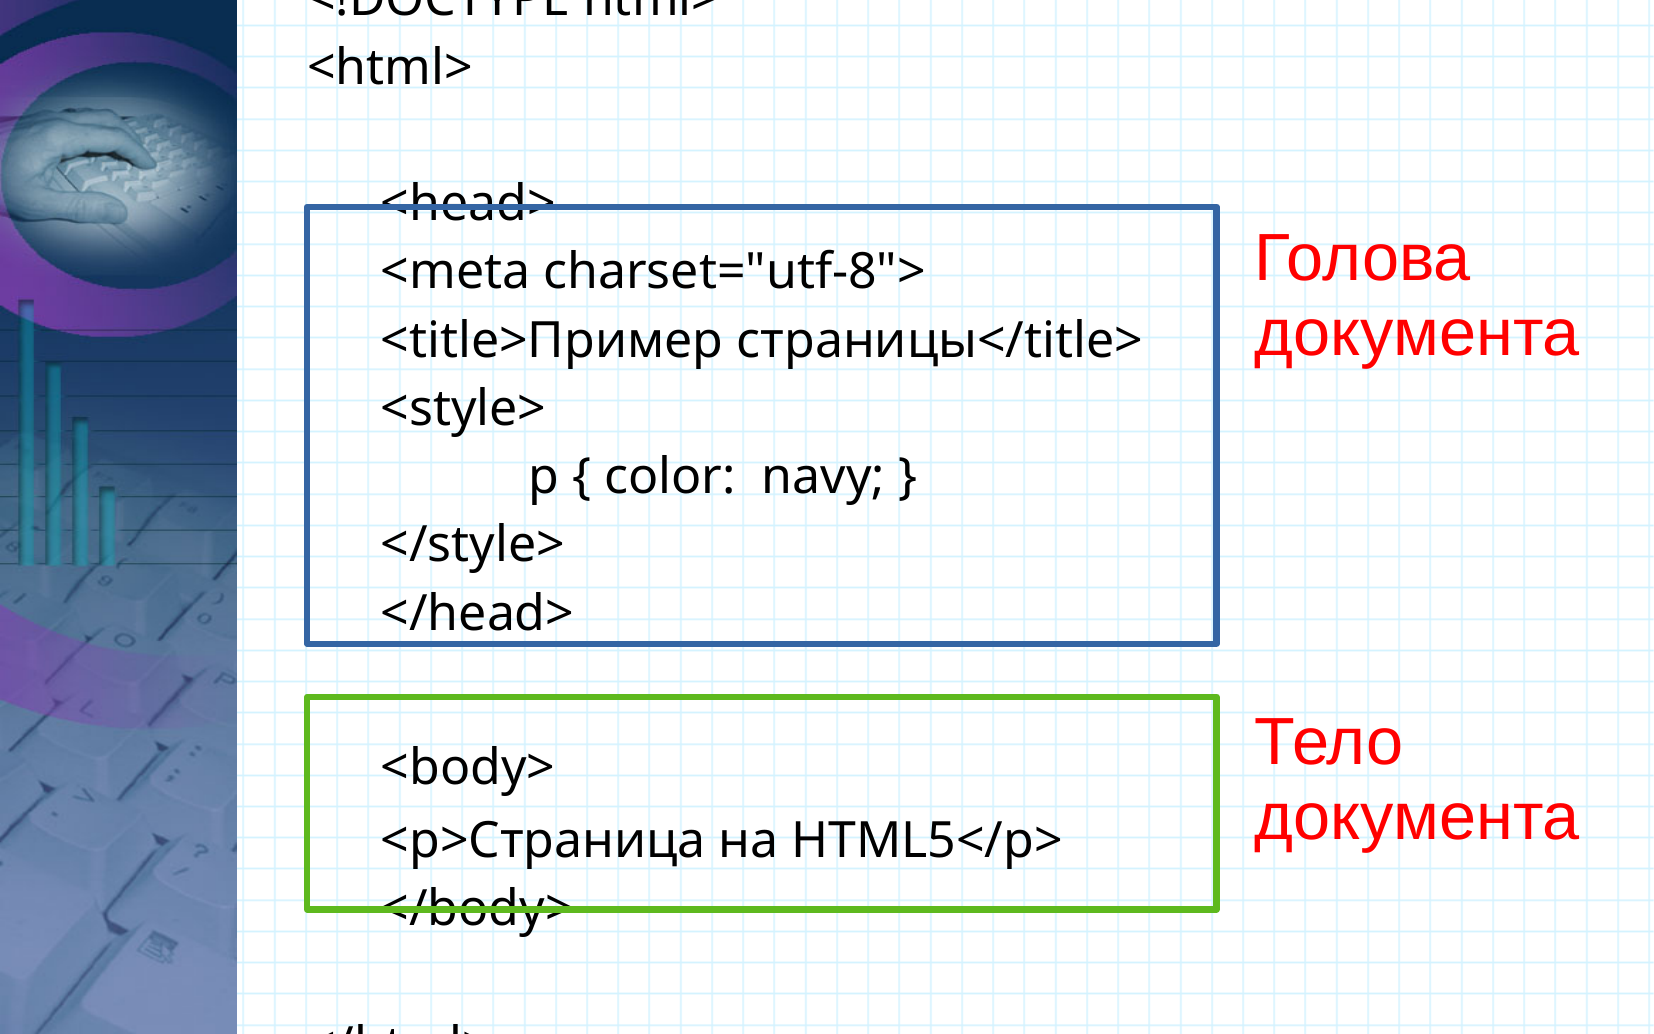

<!DOCTYPE html>
<html>
 	<head>
 	<meta charset="utf-8">
 	<title>Пример страницы</title>
 	<style>
 			p { color: navy; }
 	</style>
 	</head>
 	<body>
 	<p>Страница на HTML5</p>
 	</body>
</html>
Голова
документа
Тело
документа